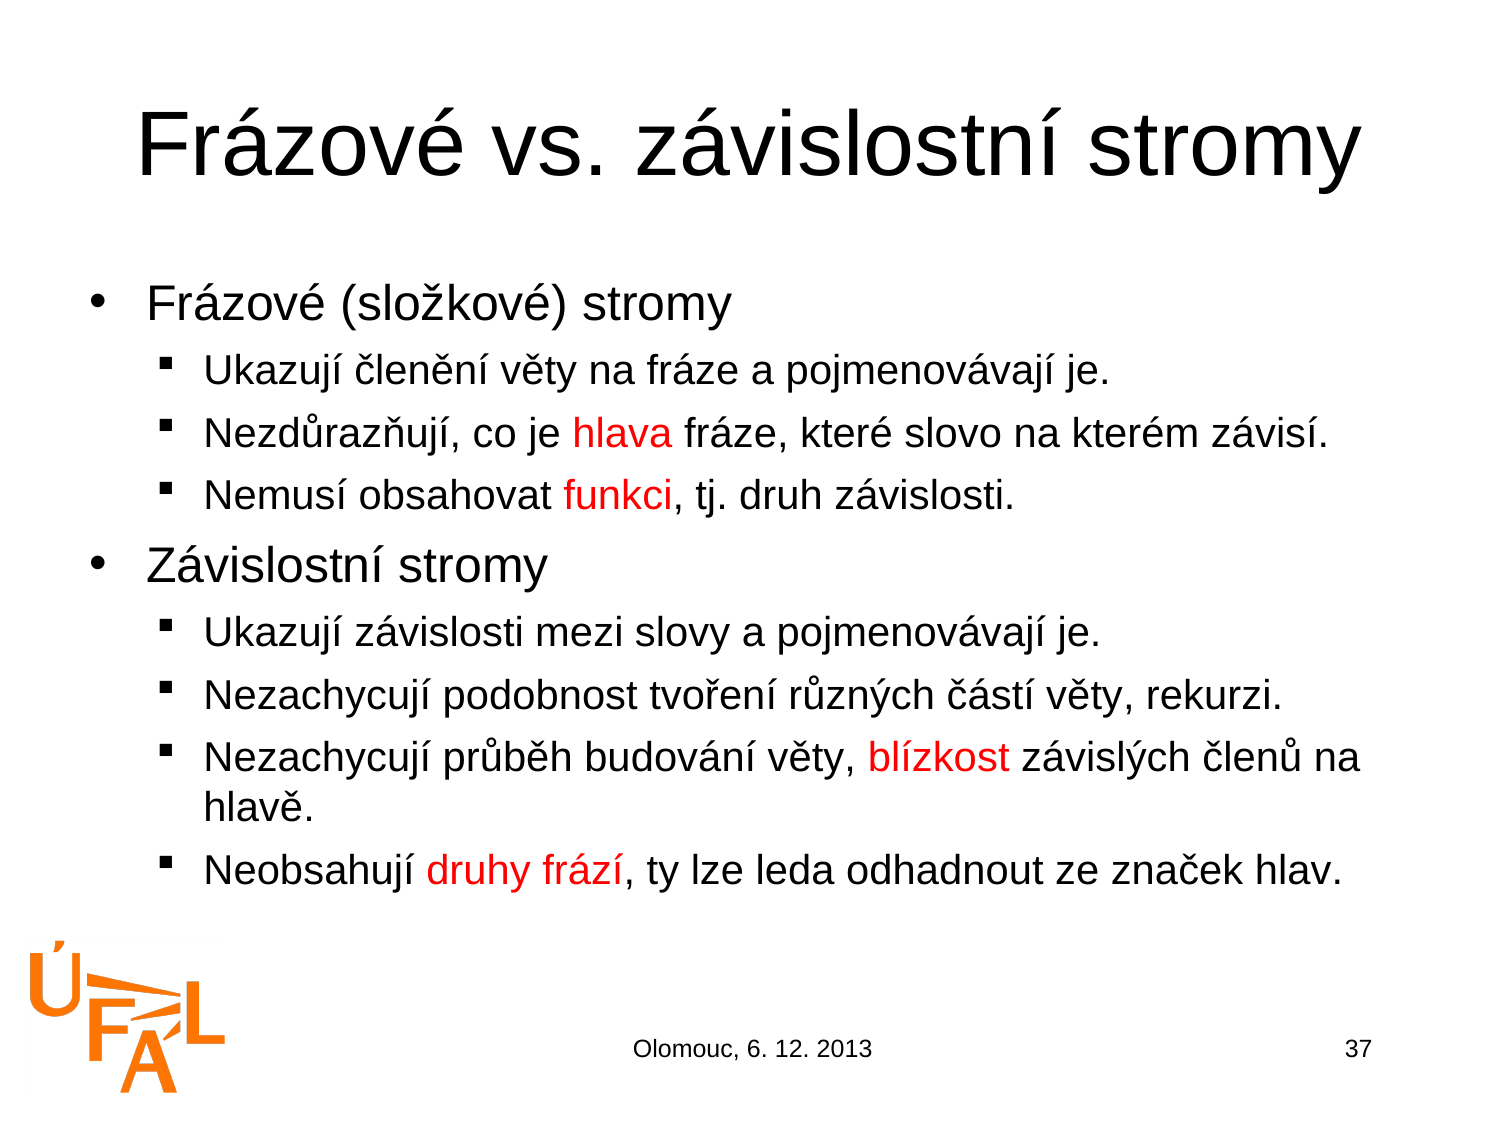

# Frázové vs. závislostní stromy
Frázové (složkové) stromy
Ukazují členění věty na fráze a pojmenovávají je.
Nezdůrazňují, co je hlava fráze, které slovo na kterém závisí.
Nemusí obsahovat funkci, tj. druh závislosti.
Závislostní stromy
Ukazují závislosti mezi slovy a pojmenovávají je.
Nezachycují podobnost tvoření různých částí věty, rekurzi.
Nezachycují průběh budování věty, blízkost závislých členů na hlavě.
Neobsahují druhy frází, ty lze leda odhadnout ze značek hlav.
Olomouc, 6. 12. 2013
37